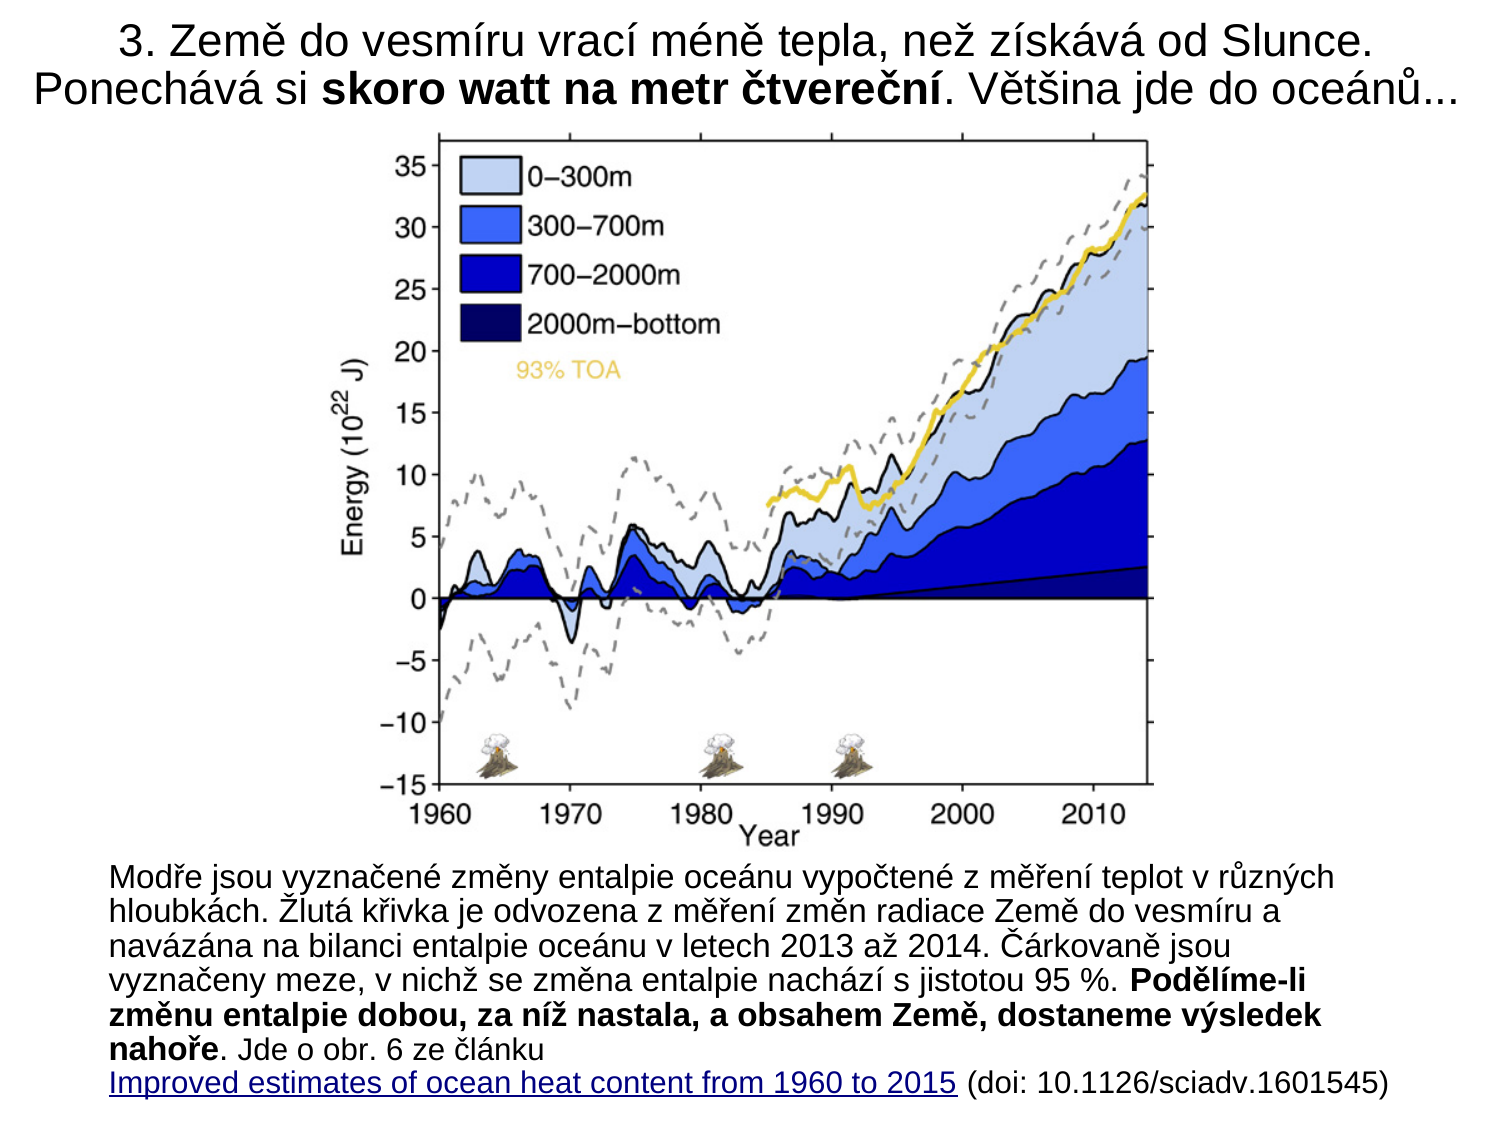

# 3. Země do vesmíru vrací méně tepla, než získává od Slunce. Ponechává si skoro watt na metr čtvereční. Většina jde do oceánů...
Modře jsou vyznačené změny entalpie oceánu vypočtené z měření teplot v různých hloubkách. Žlutá křivka je odvozena z měření změn radiace Země do vesmíru a navázána na bilanci entalpie oceánu v letech 2013 až 2014. Čárkovaně jsou vyznačeny meze, v nichž se změna entalpie nachází s jistotou 95 %. Podělíme-li změnu entalpie dobou, za níž nastala, a obsahem Země, dostaneme výsledek nahoře. Jde o obr. 6 ze článku Improved estimates of ocean heat content from 1960 to 2015 (doi: 10.1126/sciadv.1601545)